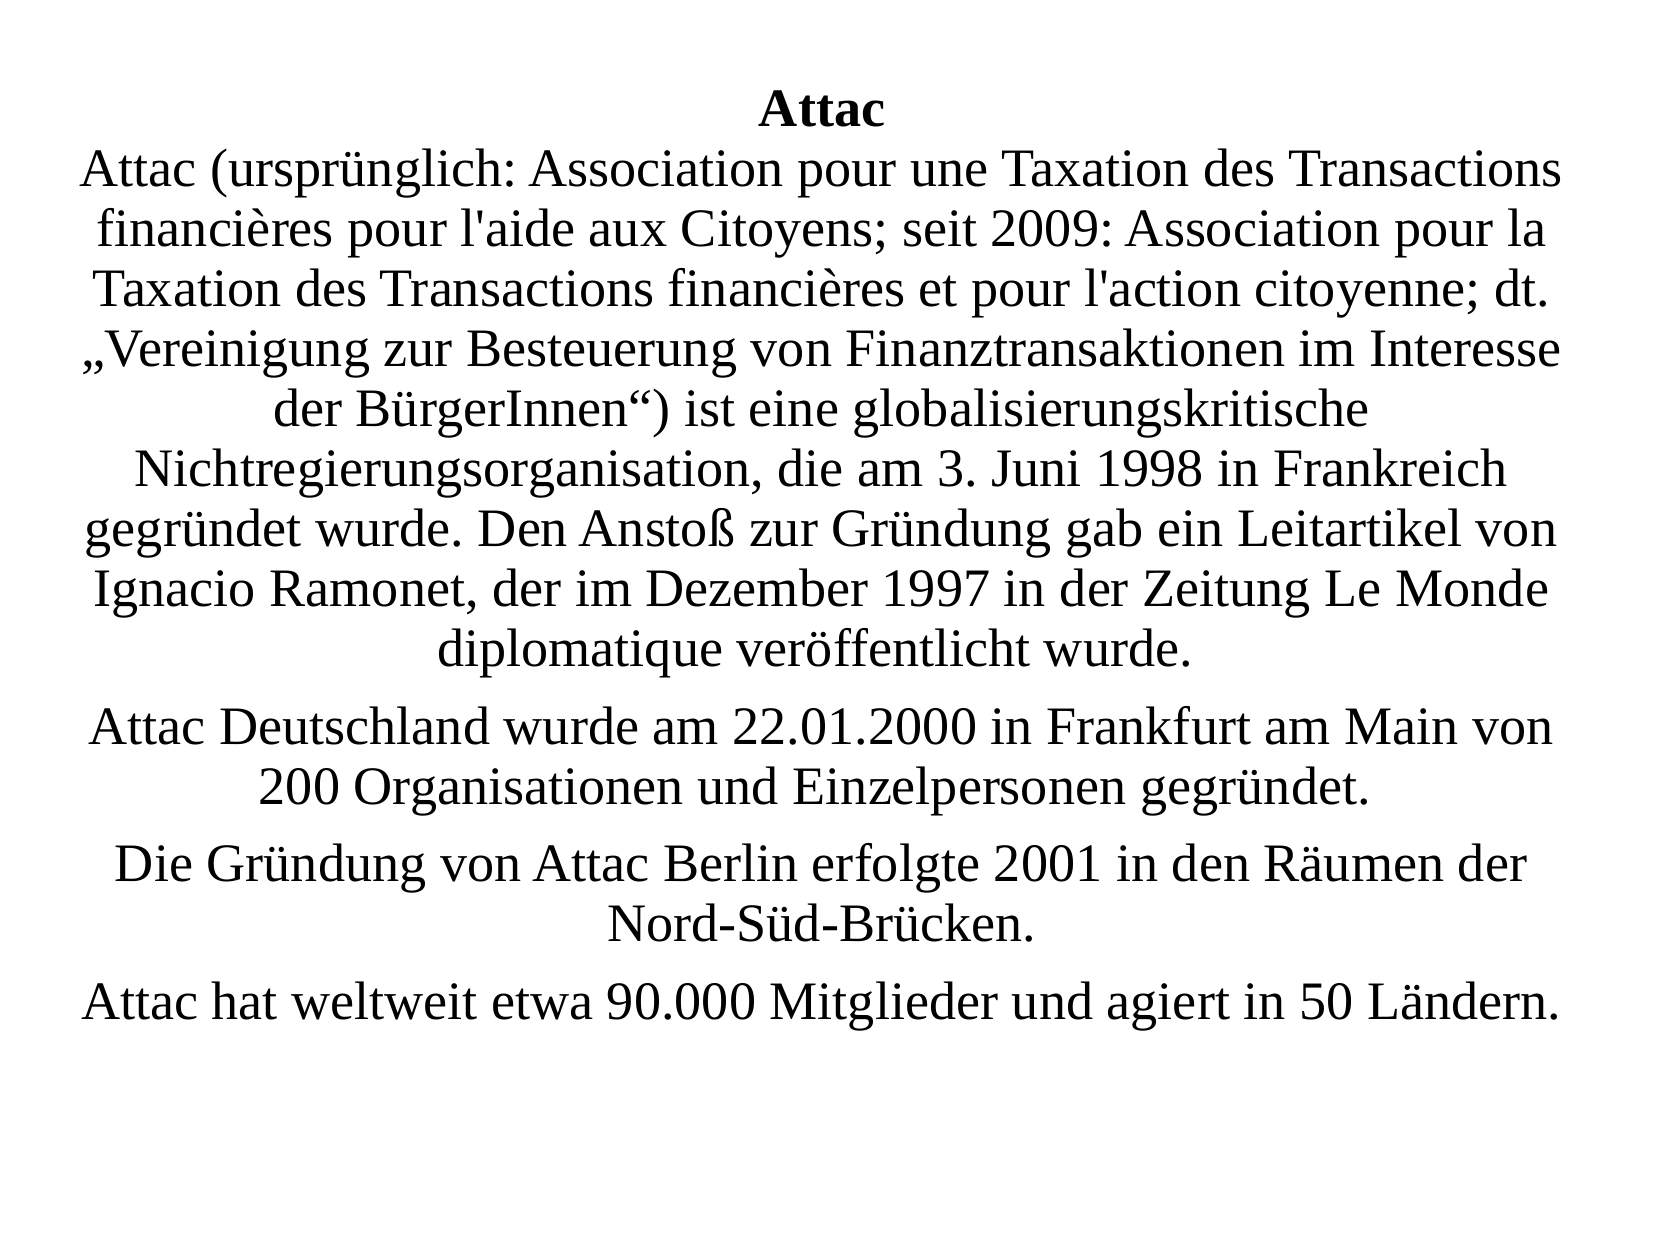

Attac
Attac (ursprünglich: Association pour une Taxation des Transactions financières pour l'aide aux Citoyens; seit 2009: Association pour la Taxation des Transactions financières et pour l'action citoyenne; dt. „Vereinigung zur Besteuerung von Finanztransaktionen im Interesse der BürgerInnen“) ist eine globalisierungskritische Nichtregierungsorganisation, die am 3. Juni 1998 in Frankreich gegründet wurde. Den Anstoß zur Gründung gab ein Leitartikel von Ignacio Ramonet, der im Dezember 1997 in der Zeitung Le Monde diplomatique veröffentlicht wurde.
Attac Deutschland wurde am 22.01.2000 in Frankfurt am Main von 200 Organisationen und Einzelpersonen gegründet.
Die Gründung von Attac Berlin erfolgte 2001 in den Räumen der Nord-Süd-Brücken.
Attac hat weltweit etwa 90.000 Mitglieder und agiert in 50 Ländern.